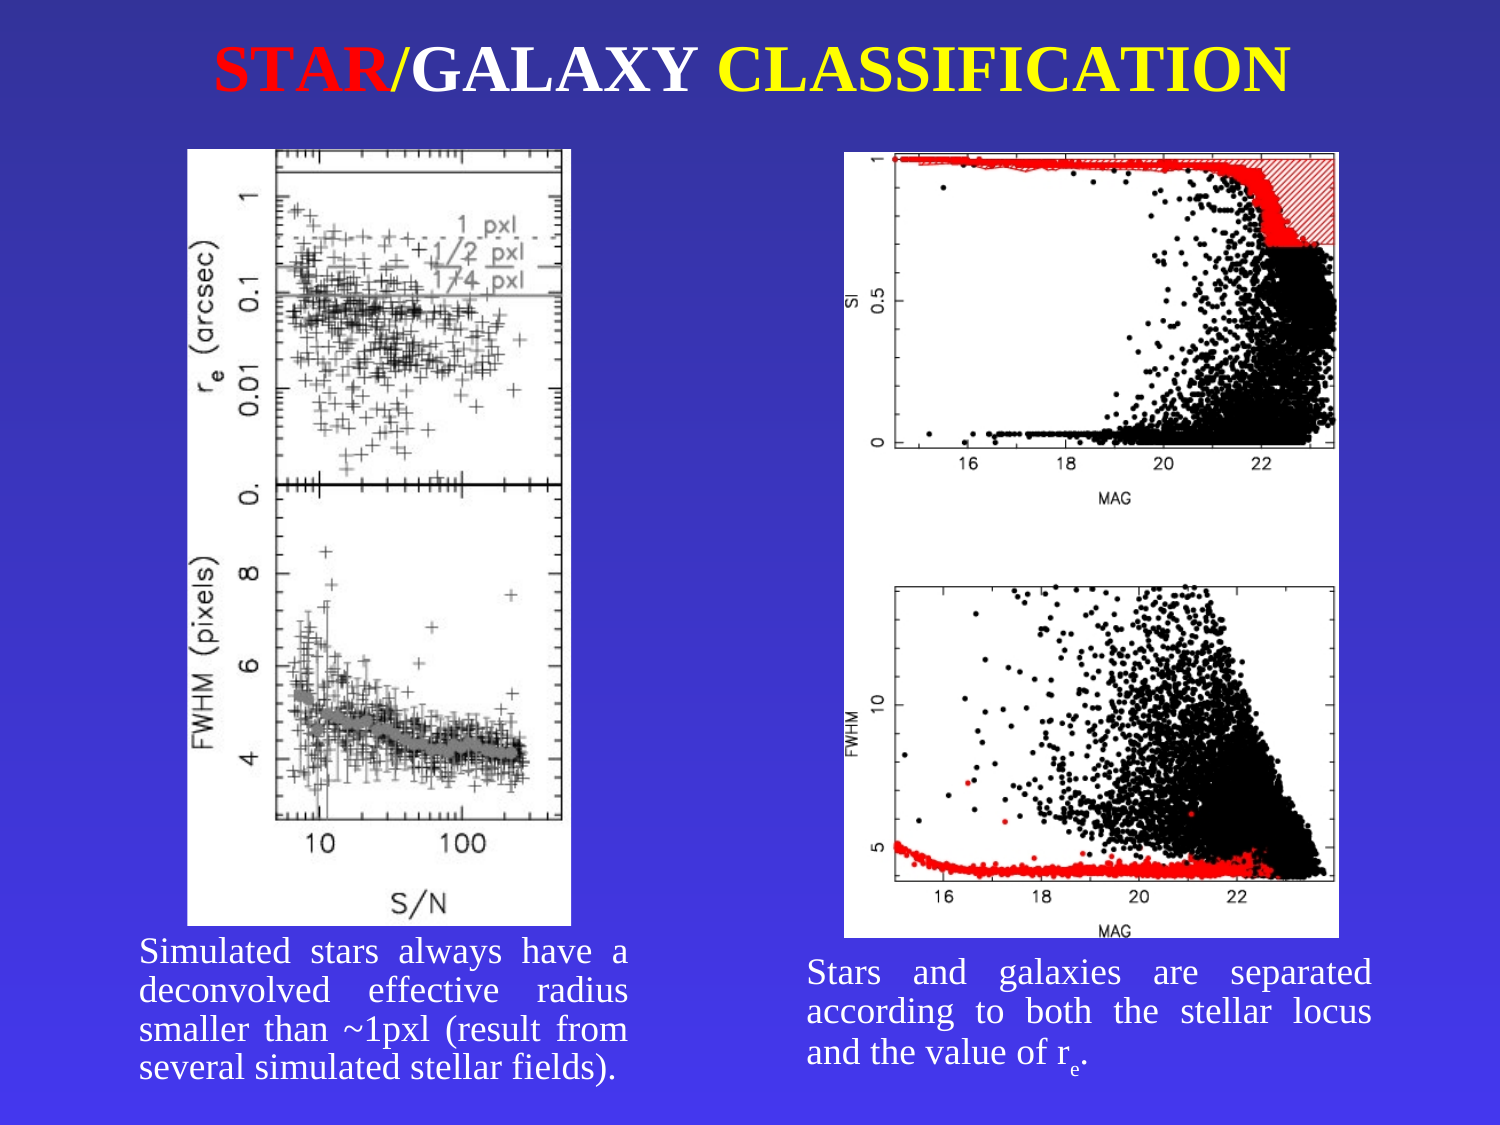

STAR/GALAXY CLASSIFICATION
Stars and galaxies are separated according to both the stellar locus and the value of re.
Simulated stars always have a deconvolved effective radius smaller than ~1pxl (result from several simulated stellar fields).